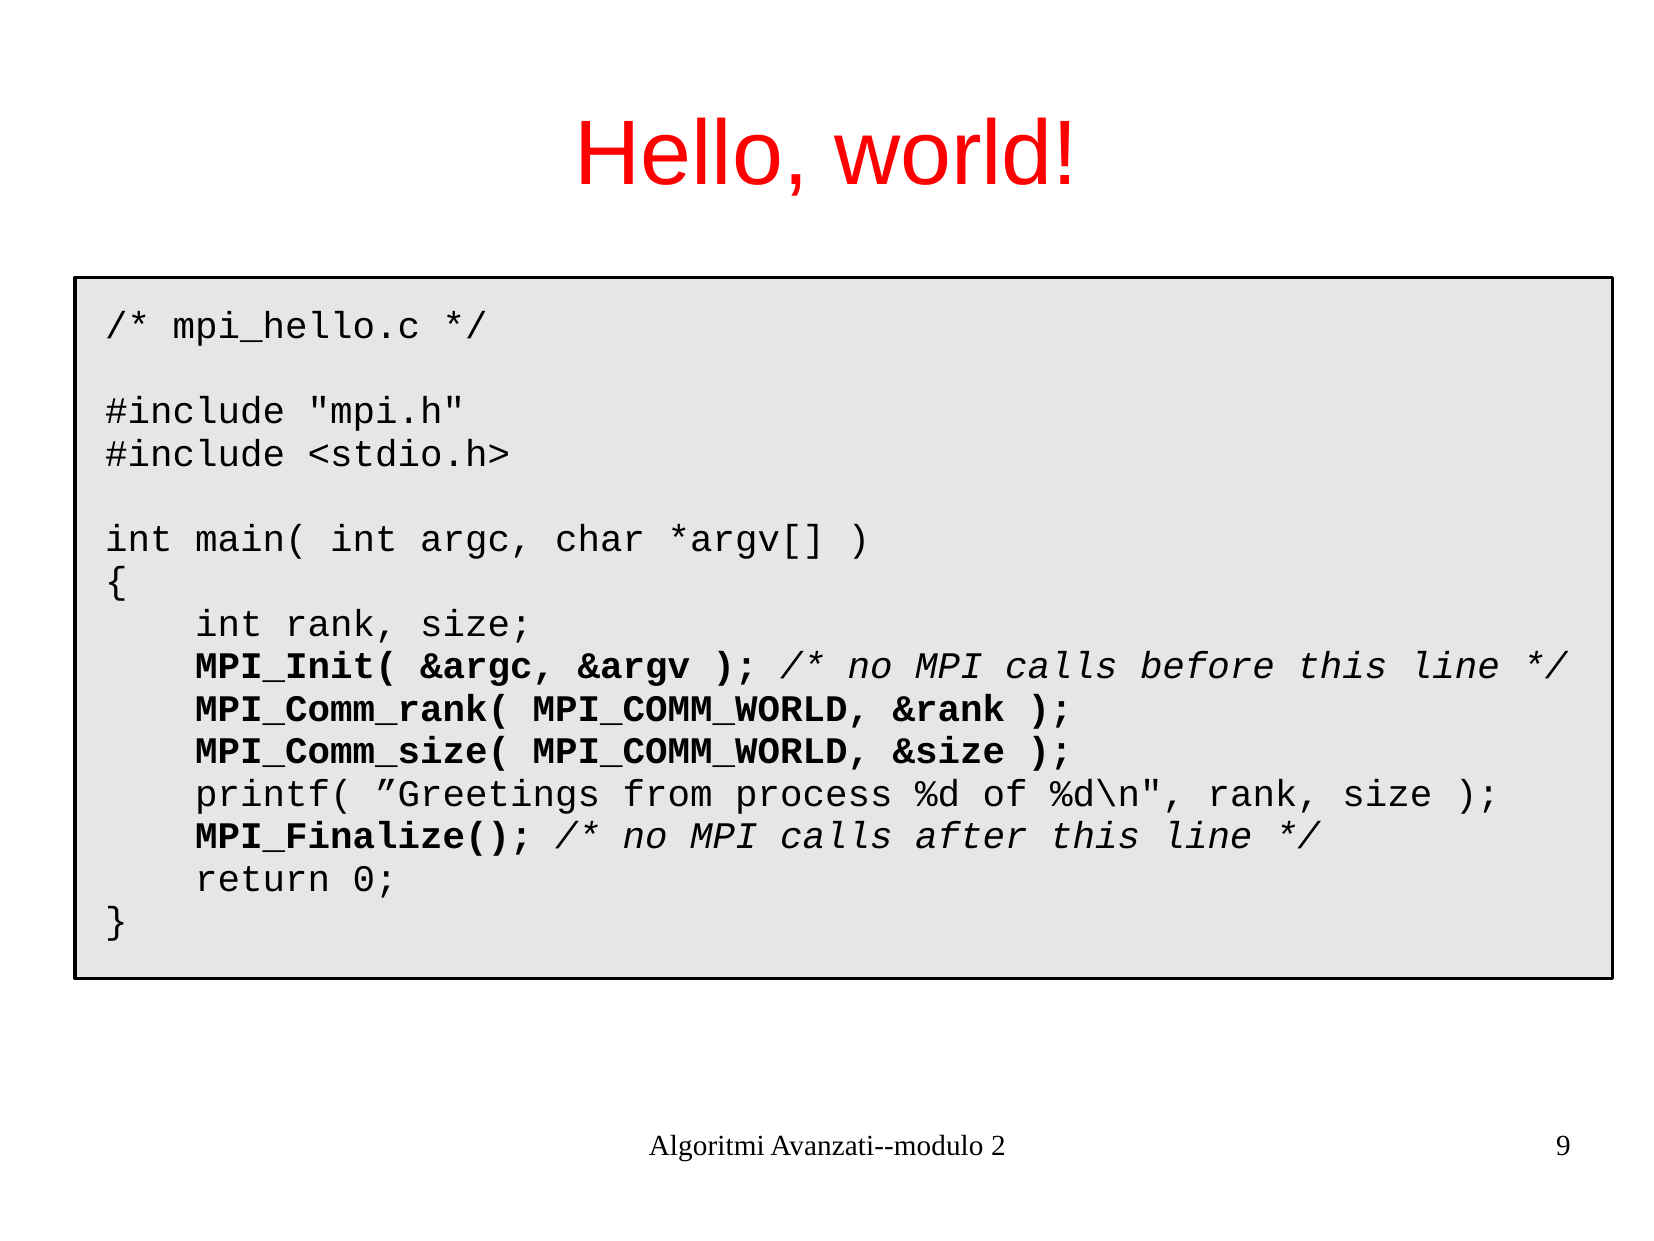

# Hello, world!
/* mpi_hello.c */
#include "mpi.h"
#include <stdio.h>
int main( int argc, char *argv[] )
{
 int rank, size;
 MPI_Init( &argc, &argv ); /* no MPI calls before this line */
 MPI_Comm_rank( MPI_COMM_WORLD, &rank );
 MPI_Comm_size( MPI_COMM_WORLD, &size );
 printf( ”Greetings from process %d of %d\n", rank, size );
 MPI_Finalize(); /* no MPI calls after this line */
 return 0;
}
Algoritmi Avanzati--modulo 2
9